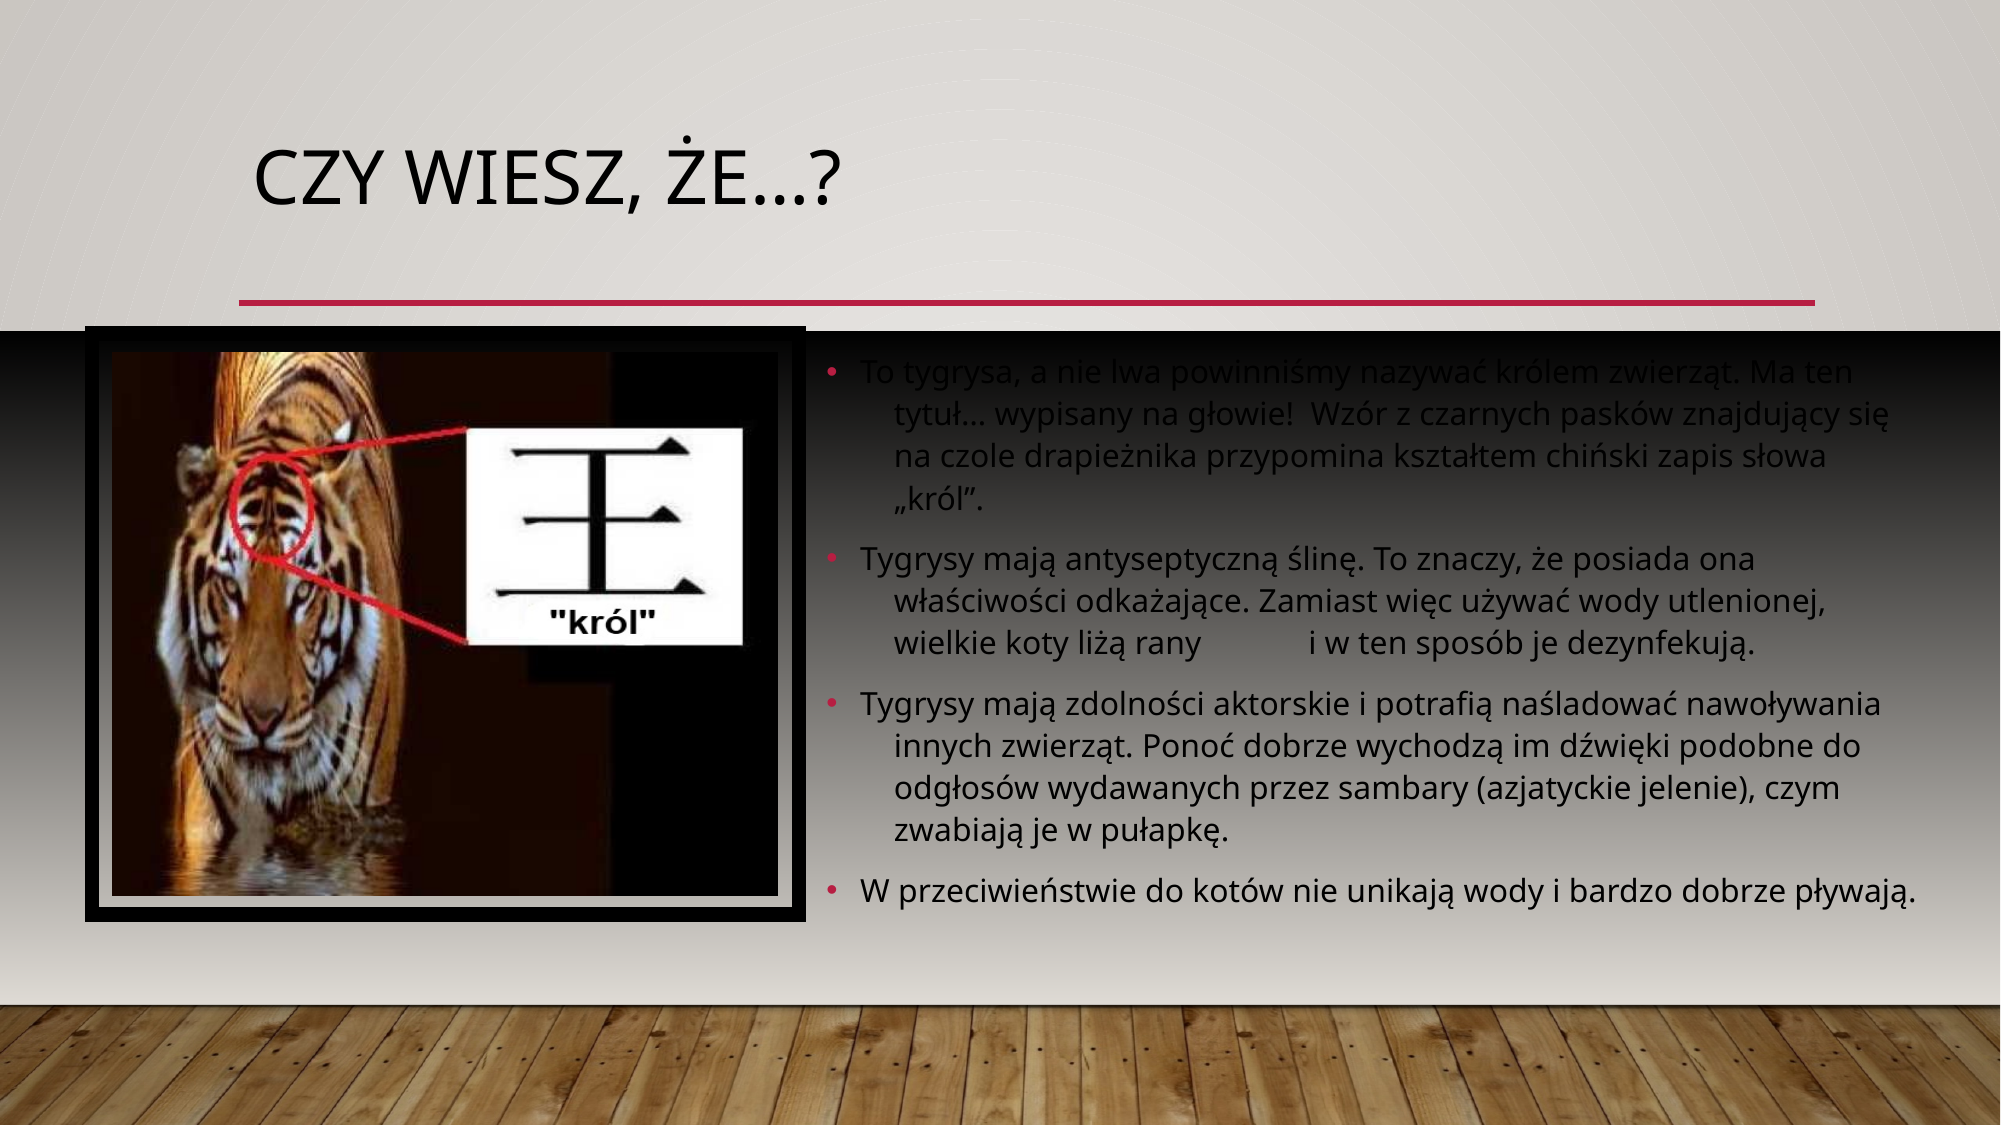

# Czy wiesz, że…?
To tygrysa, a nie lwa powinniśmy nazywać królem zwierząt. Ma ten tytuł… wypisany na głowie! Wzór z czarnych pasków znajdujący się na czole drapieżnika przypomina kształtem chiński zapis słowa „król”.
Tygrysy mają antyseptyczną ślinę. To znaczy, że posiada ona właściwości odkażające. Zamiast więc używać wody utlenionej, wielkie koty liżą rany i w ten sposób je dezynfekują.
Tygrysy mają zdolności aktorskie i potrafią naśladować nawoływania innych zwierząt. Ponoć dobrze wychodzą im dźwięki podobne do odgłosów wydawanych przez sambary (azjatyckie jelenie), czym zwabiają je w pułapkę.
W przeciwieństwie do kotów nie unikają wody i bardzo dobrze pływają.